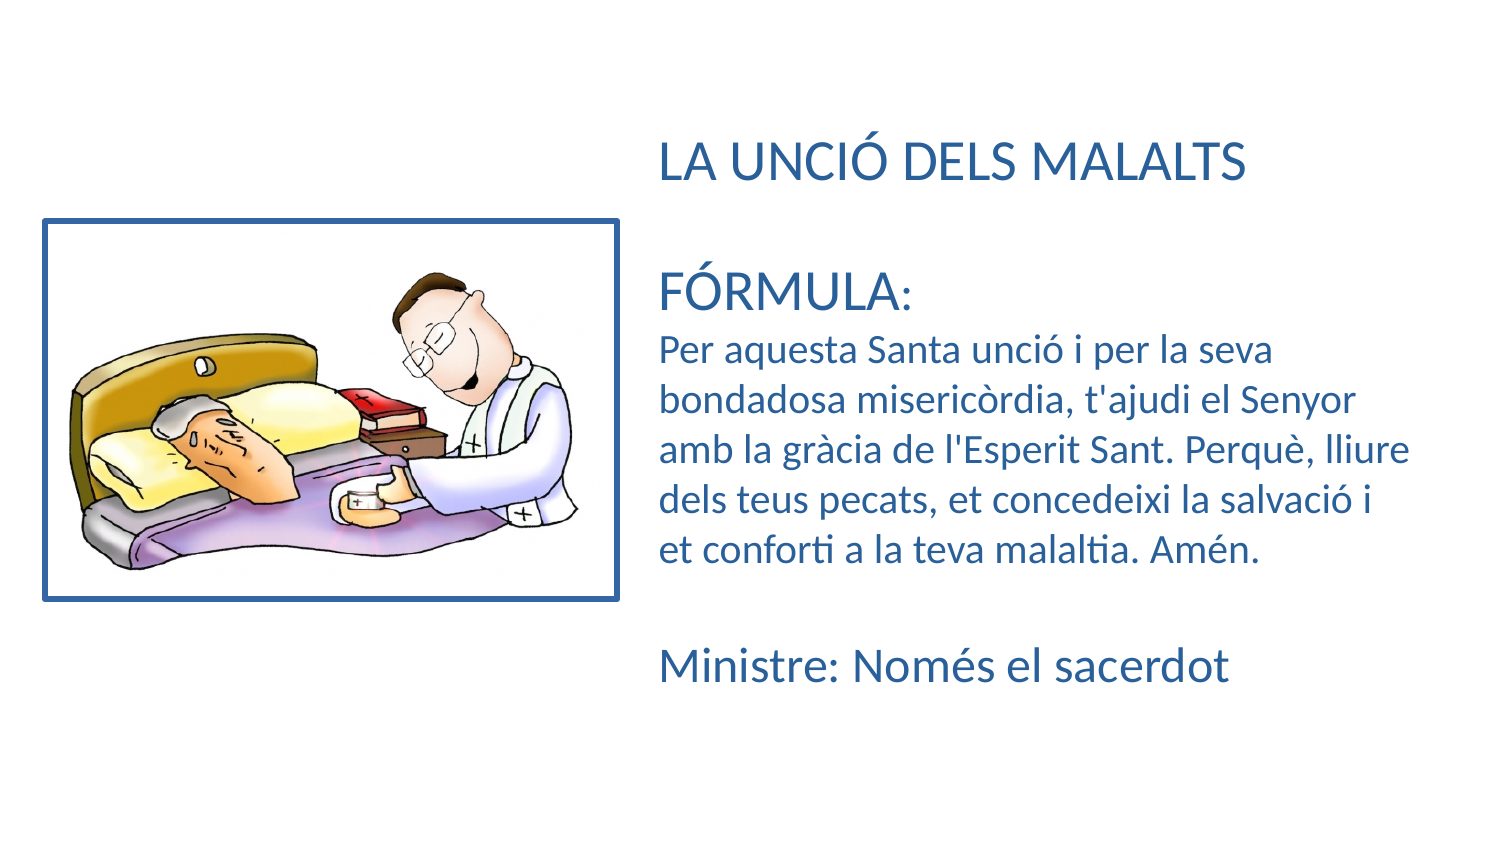

LA UNCIÓ DELS MALALTS
FÓRMULA:
Per aquesta Santa unció i per la seva bondadosa misericòrdia, t'ajudi el Senyor amb la gràcia de l'Esperit Sant. Perquè, lliure dels teus pecats, et concedeixi la salvació i et conforti a la teva malaltia. Amén.
Ministre: Només el sacerdot